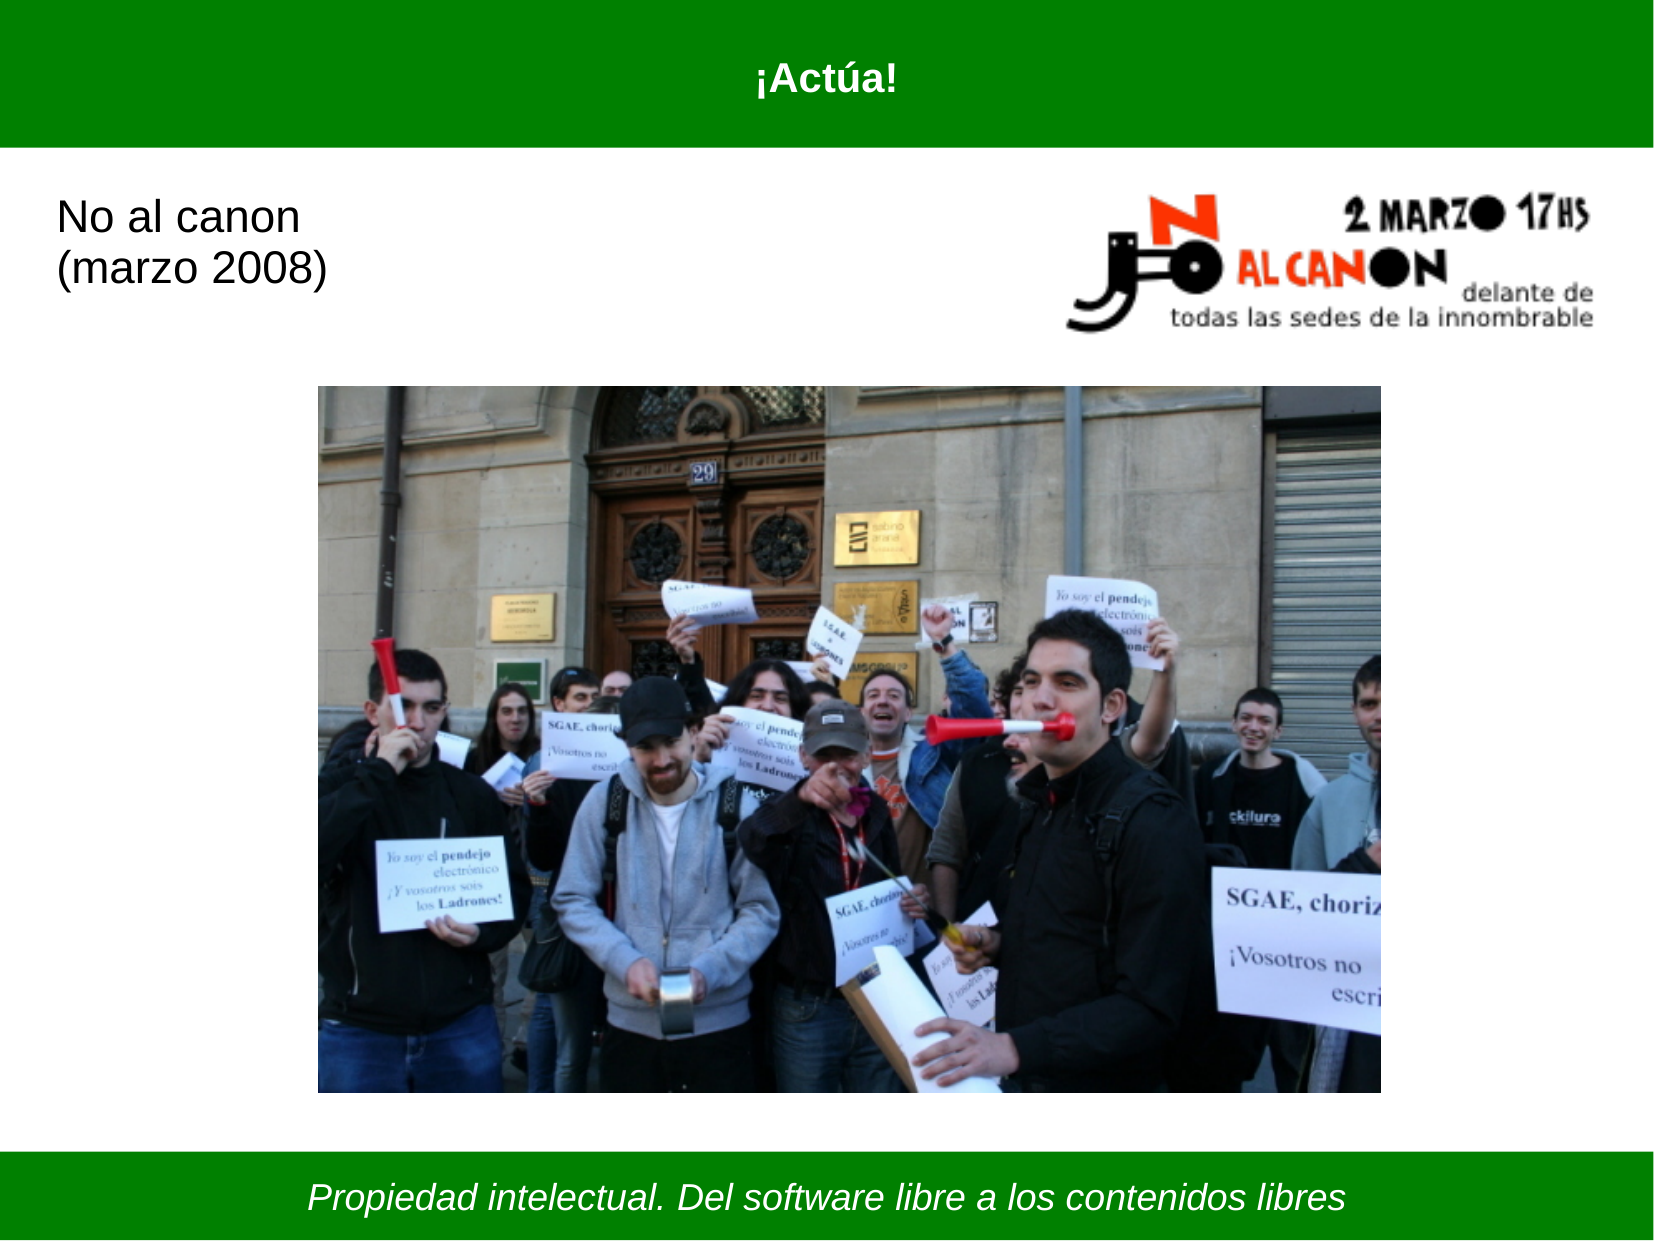

¡Actúa!
No al canon
(marzo 2008)
Propiedad intelectual. Del software libre a los contenidos libres